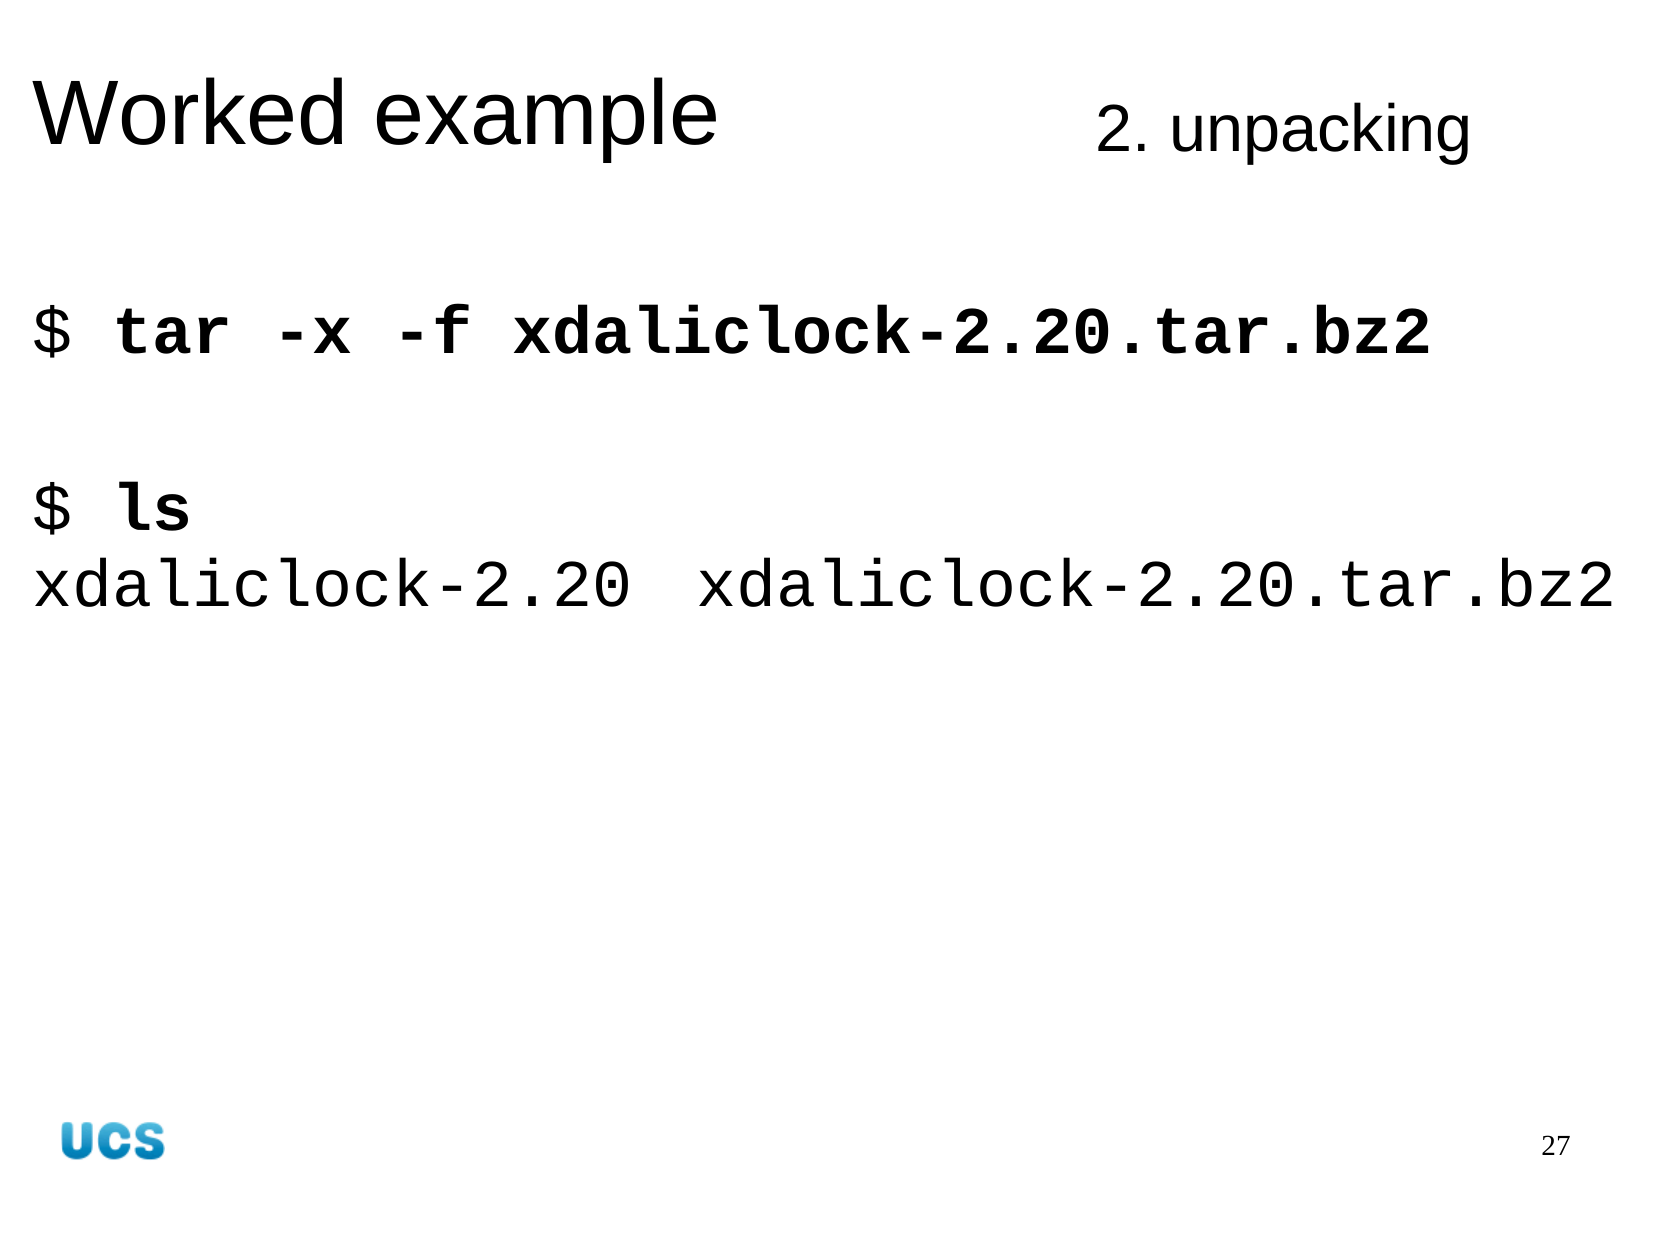

Worked example
2. unpacking
$ tar -x -f xdaliclock-2.20.tar.bz2
$ ls
xdaliclock-2.20	xdaliclock-2.20.tar.bz2
27